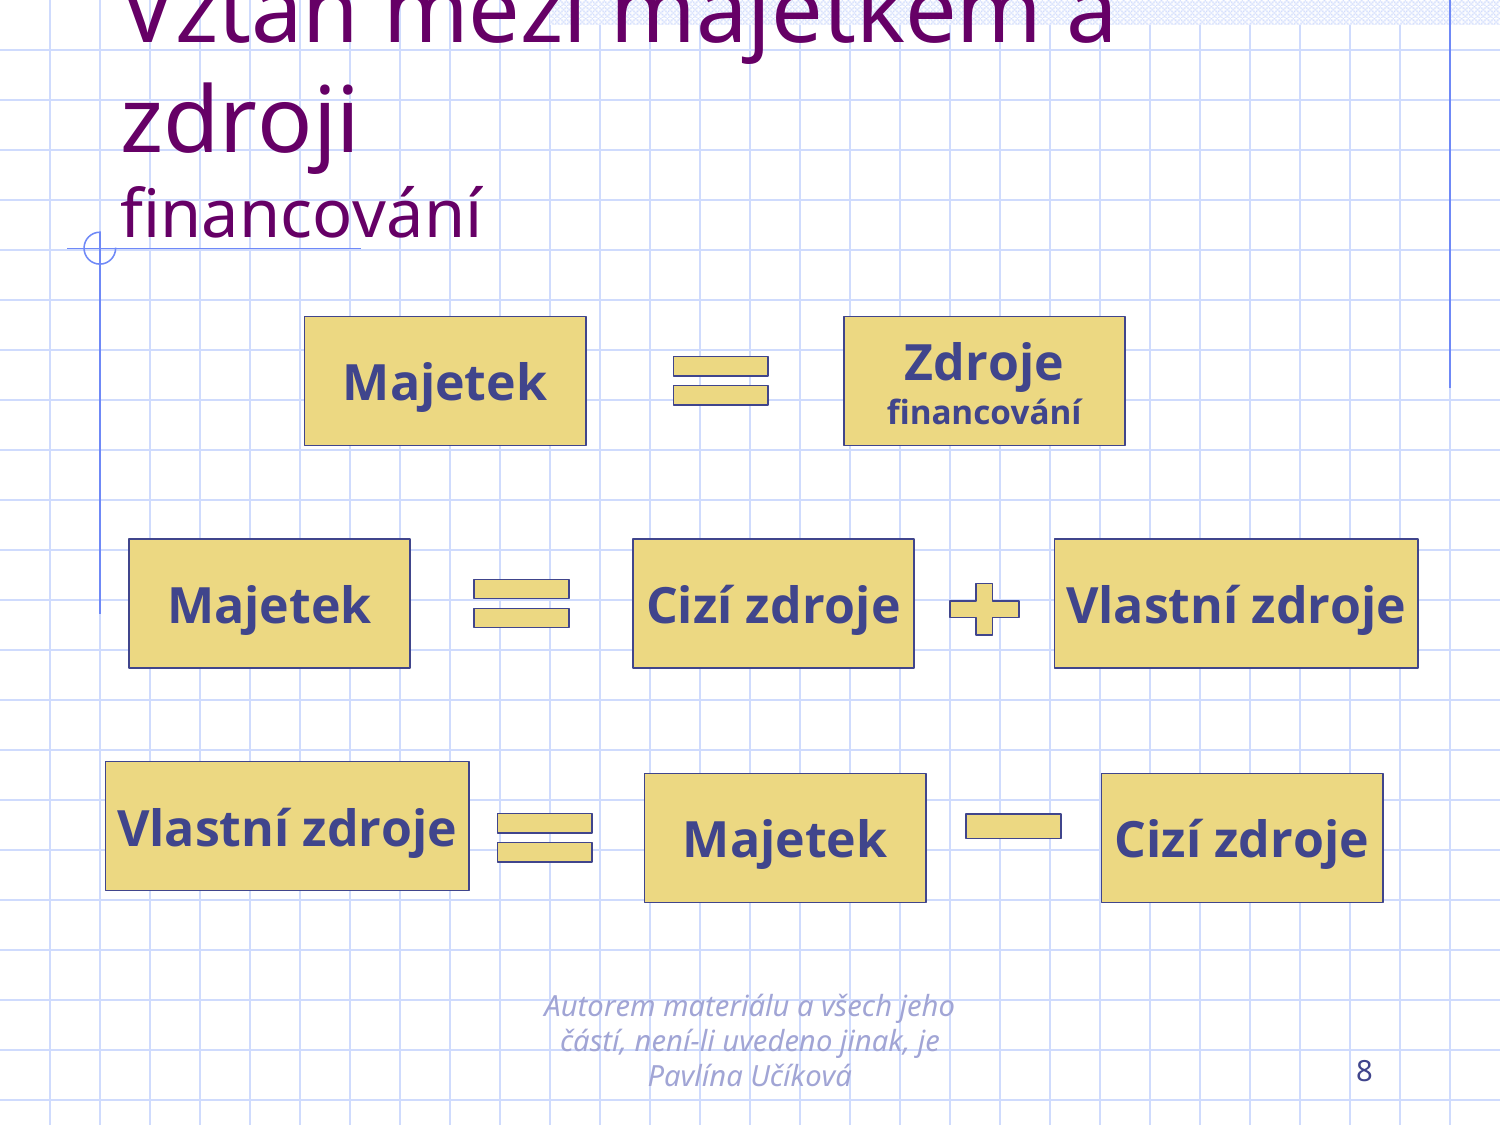

# Vztah mezi majetkem a zdroji financování
Majetek
Zdroje
financování
Majetek
Cizí zdroje
Vlastní zdroje
Vlastní zdroje
Majetek
Cizí zdroje
Autorem materiálu a všech jeho částí, není-li uvedeno jinak, je Pavlína Učíková